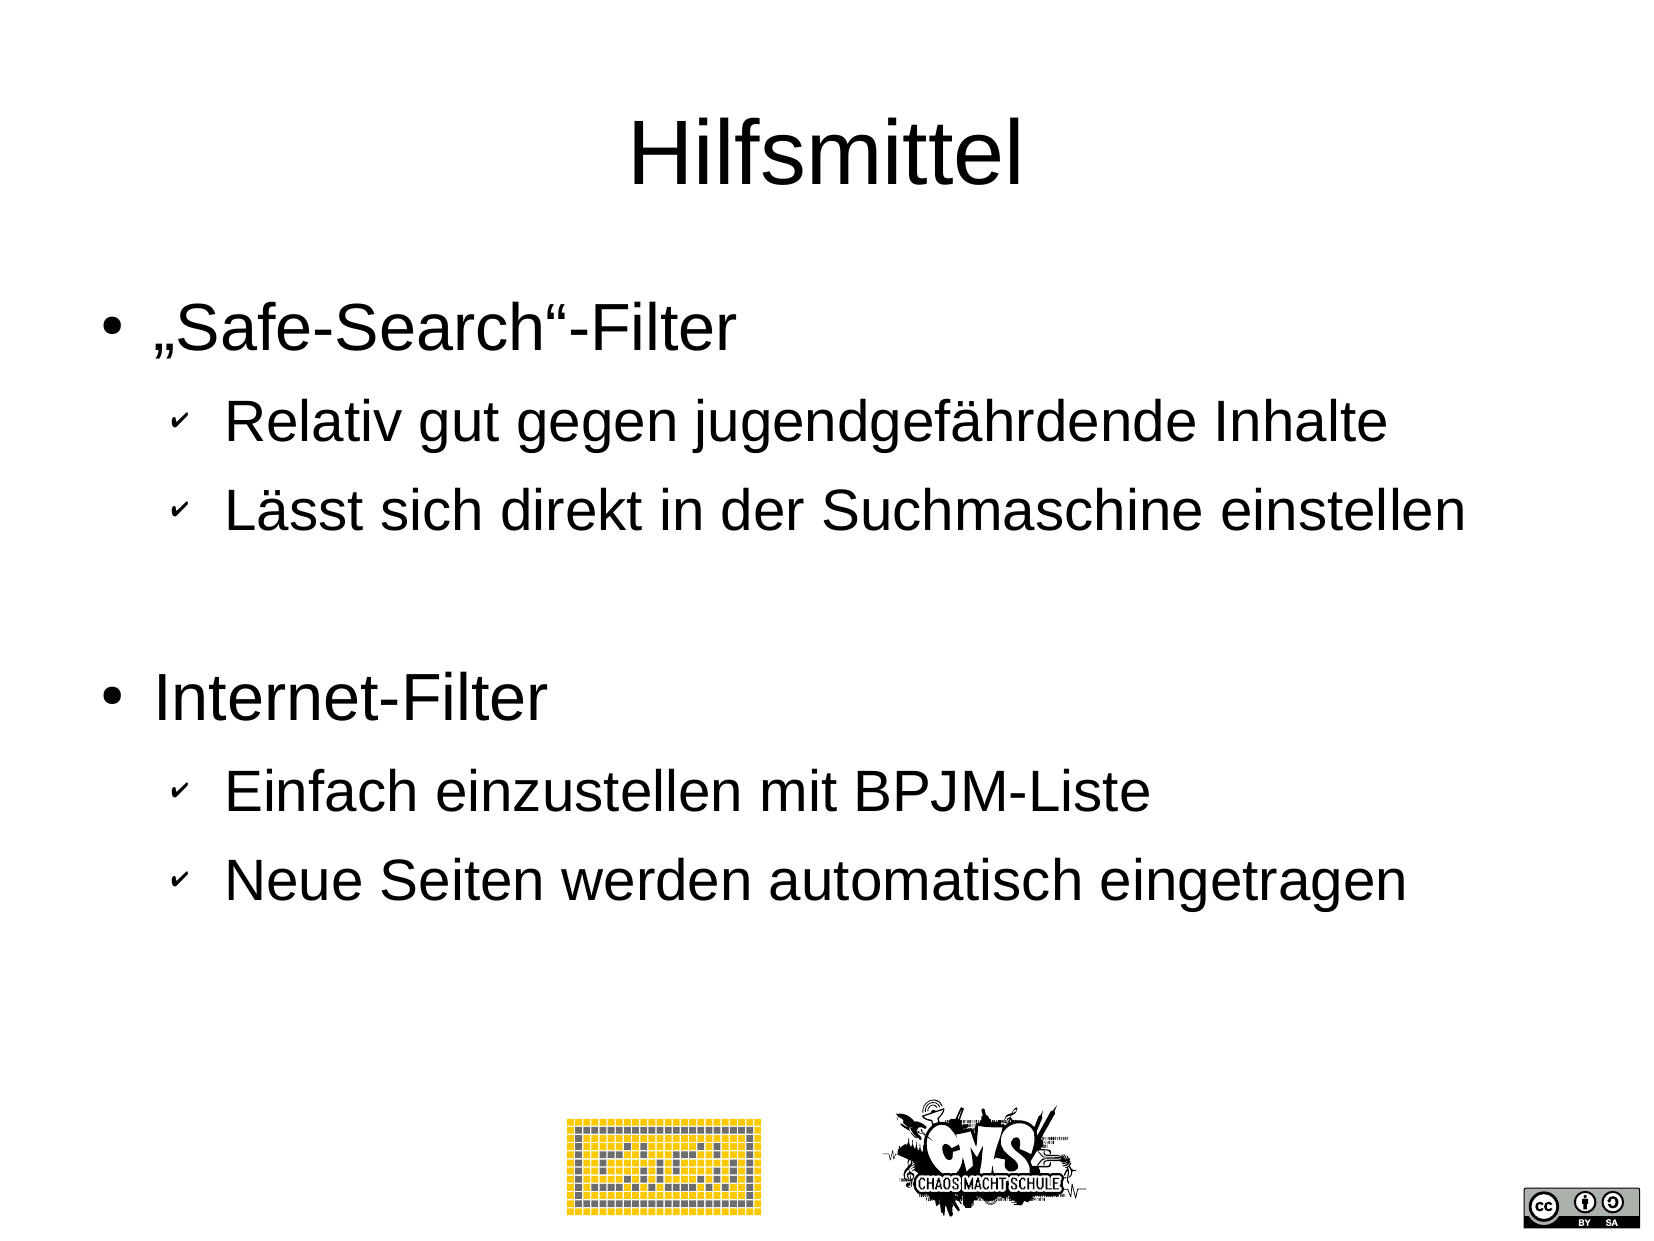

# Hilfsmittel
„Safe-Search“-Filter
Relativ gut gegen jugendgefährdende Inhalte
Lässt sich direkt in der Suchmaschine einstellen
Internet-Filter
Einfach einzustellen mit BPJM-Liste
Neue Seiten werden automatisch eingetragen